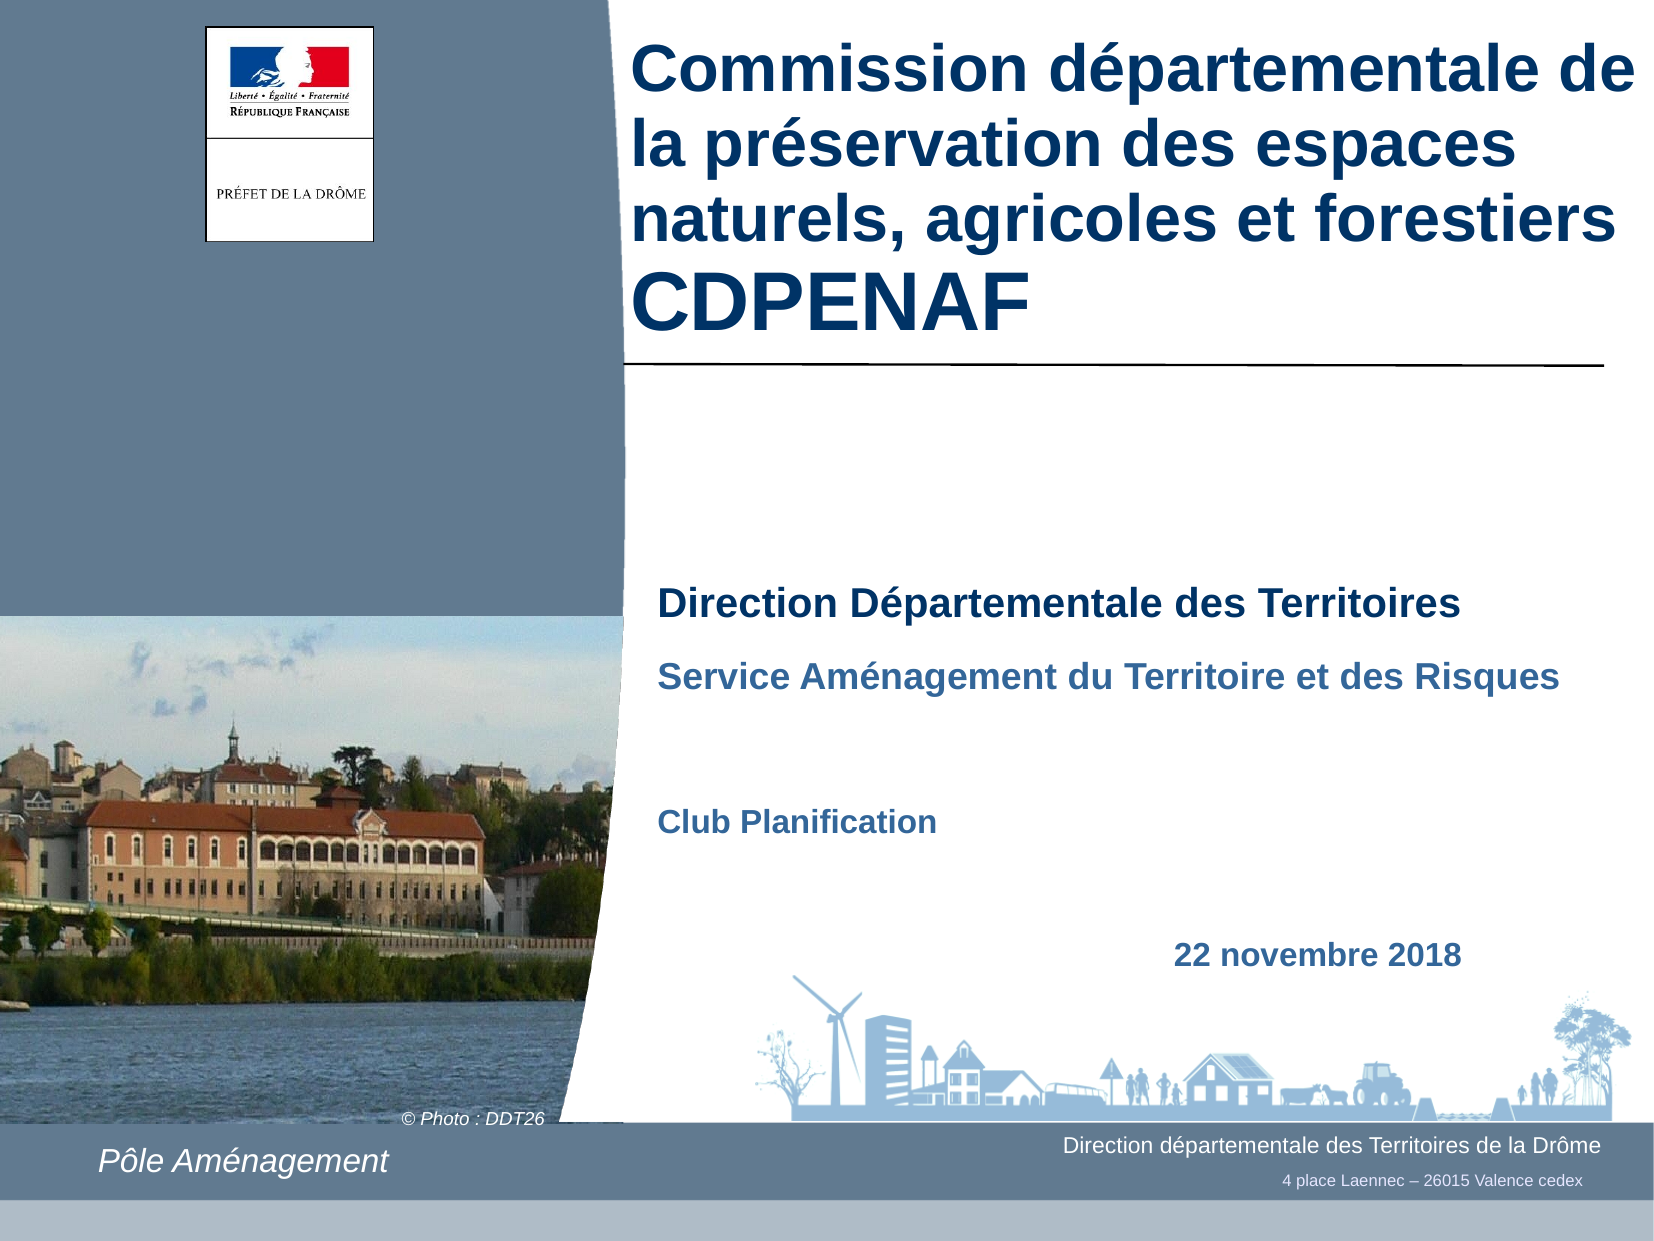

# Commission départementale de la préservation des espaces naturels, agricoles et forestiers CDPENAF
Direction Départementale des Territoires
Service Aménagement du Territoire et des Risques
Club Planification
							22 novembre 2018
© Photo : DDT26
Pôle Aménagement